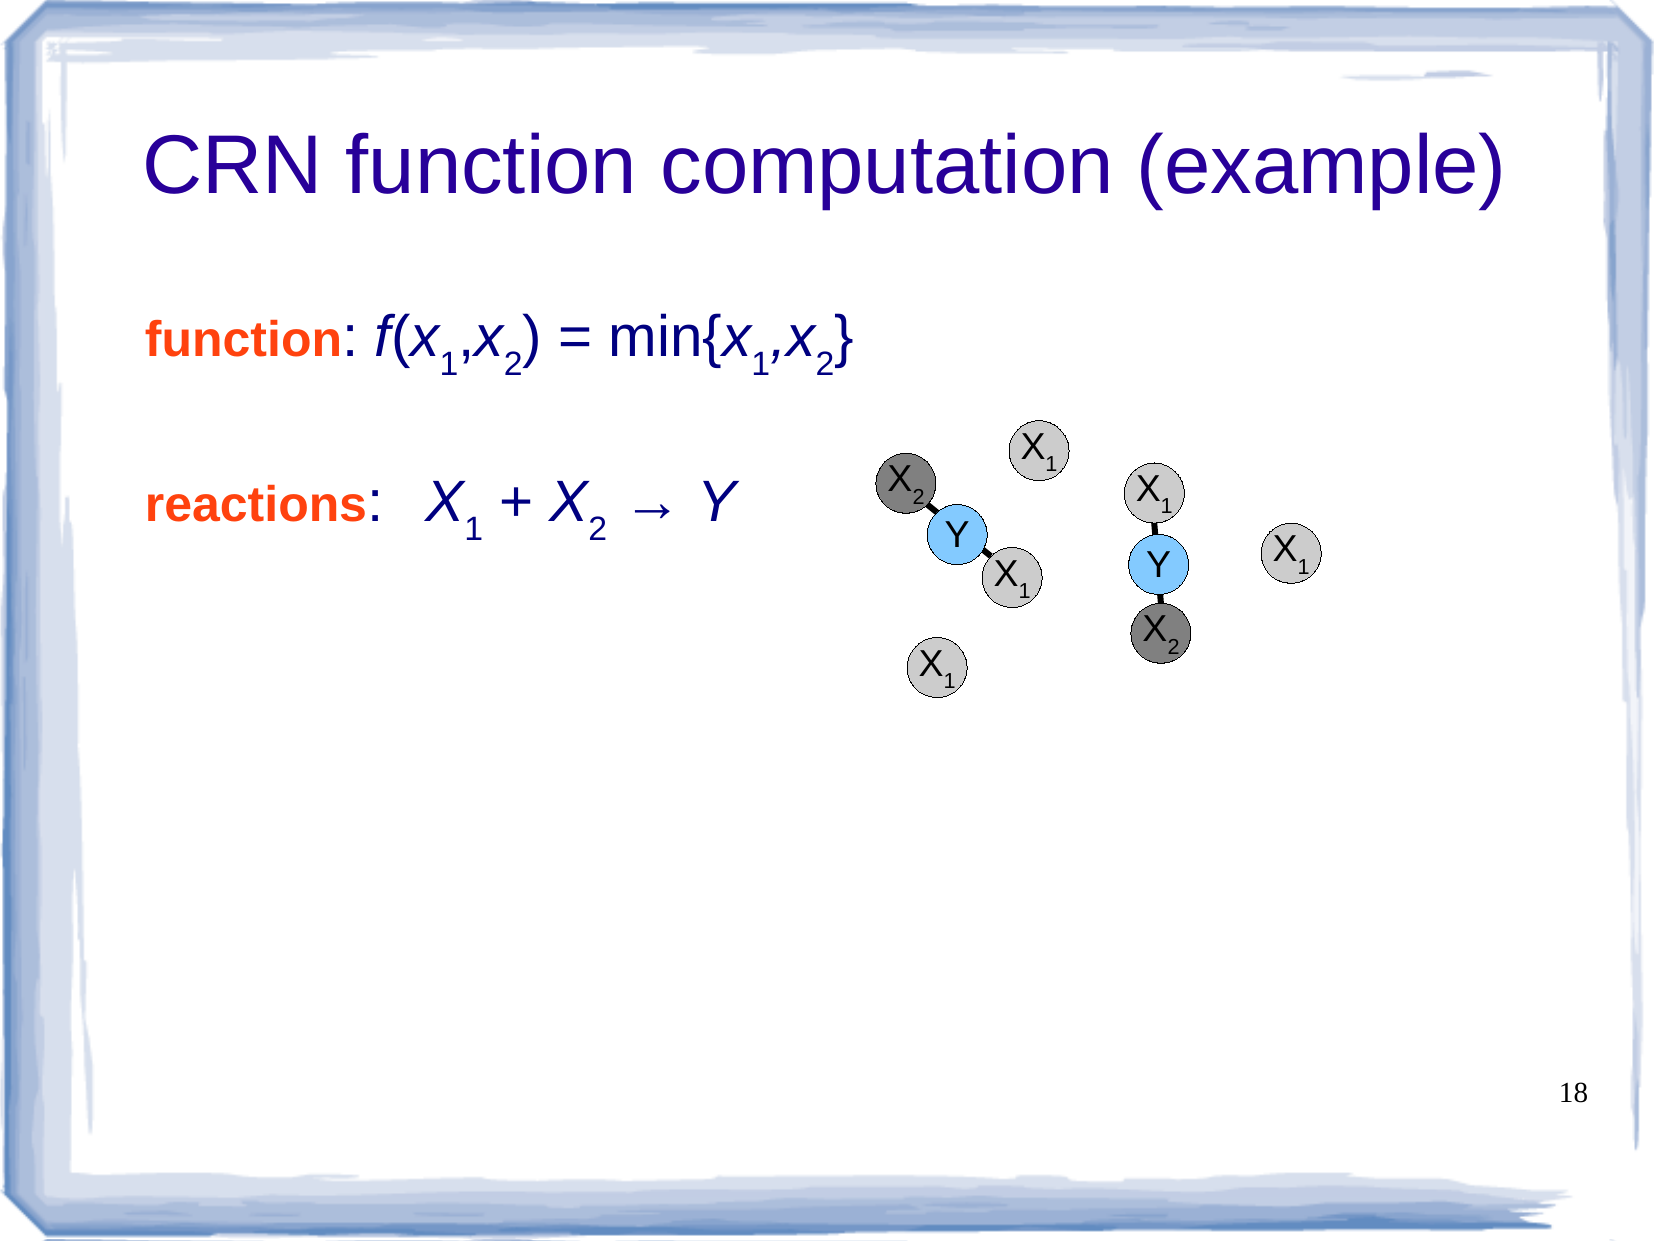

# CRN function computation (example)
function: f(x1,x2) = min{x1,x2}
X1
X2
reactions:
X1 + X2 → Y
X1
Y
X1
Y
X1
X2
X1
18